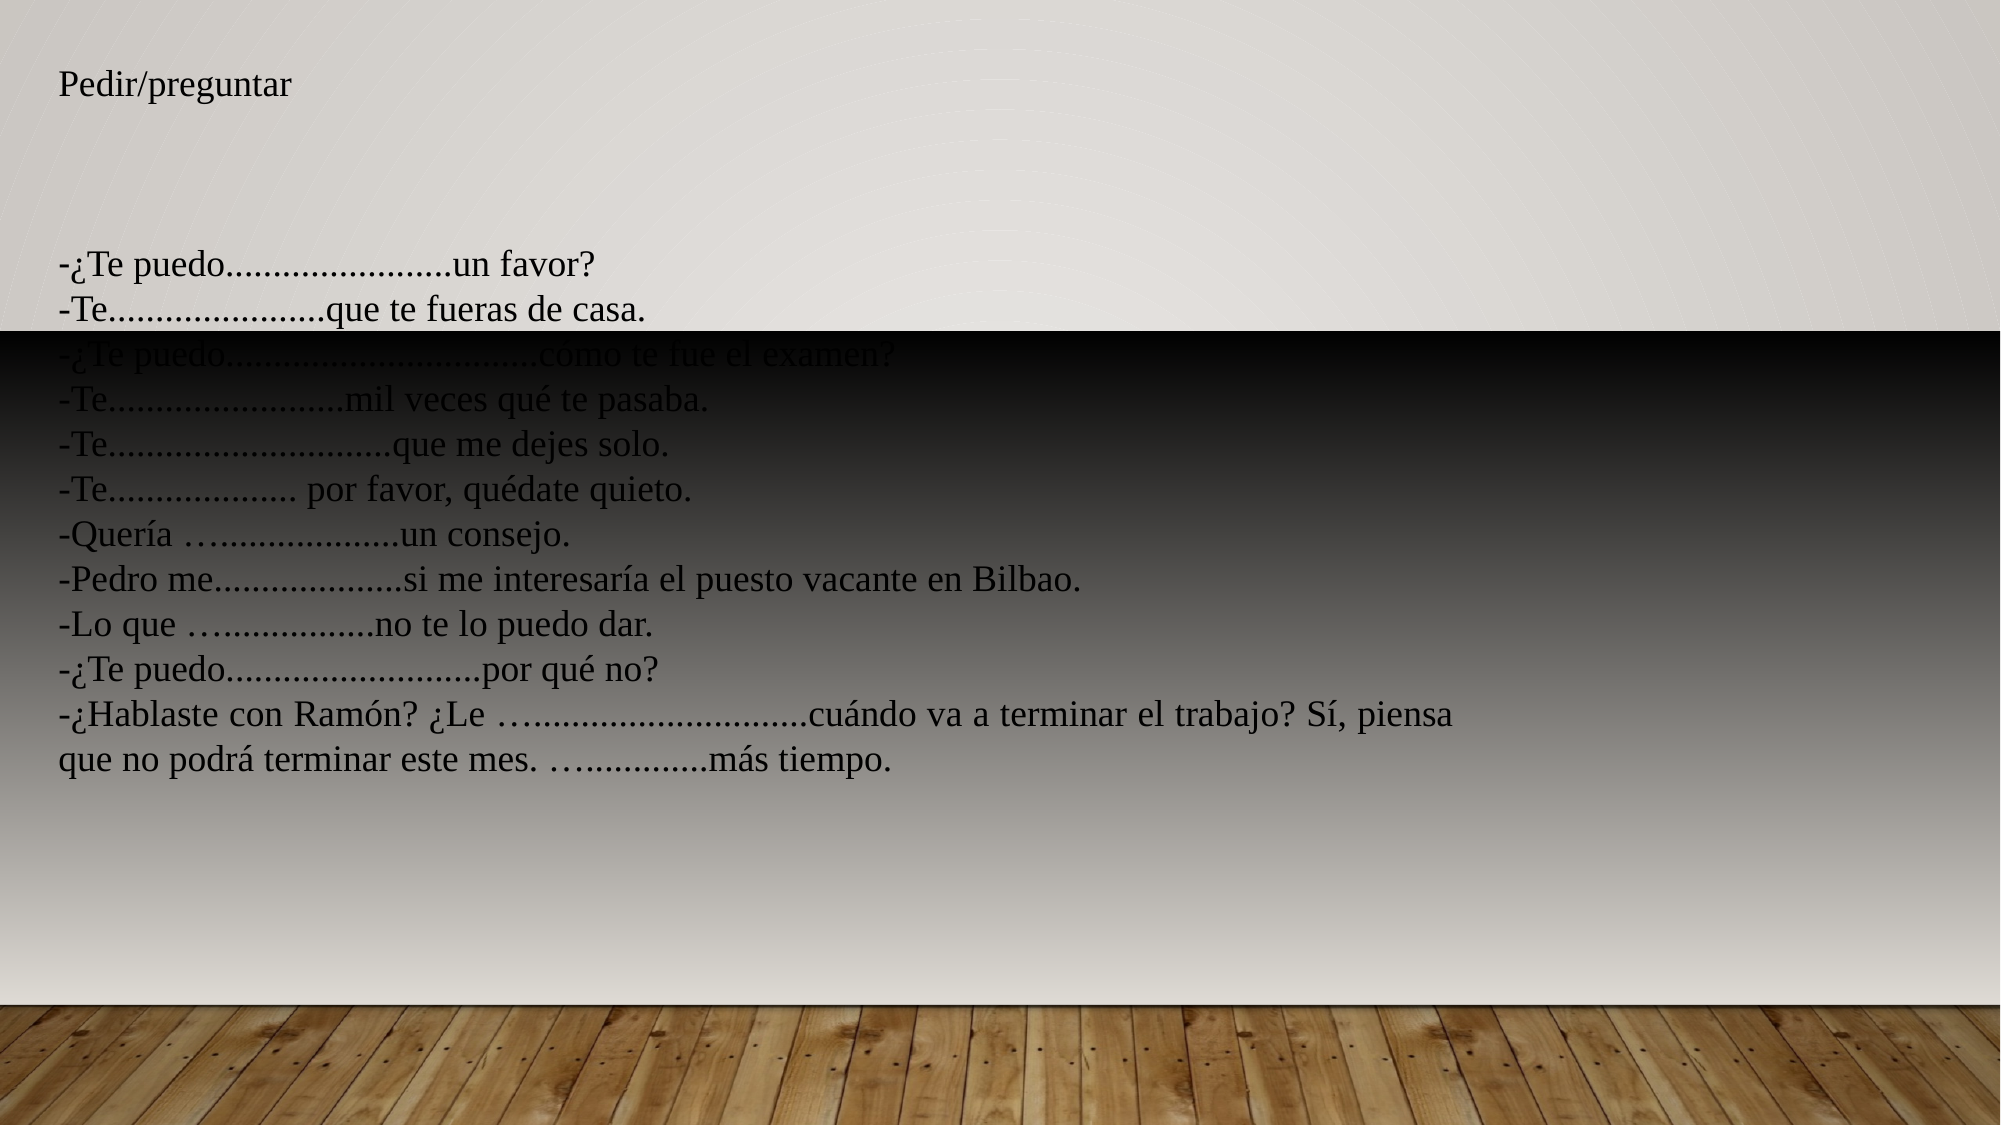

Pedir/preguntar
-¿Te puedo........................un favor?
-Te.......................que te fueras de casa.
-¿Te puedo.................................cómo te fue el examen?
-Te.........................mil veces qué te pasaba.
-Te..............................que me dejes solo.
-Te.................... por favor, quédate quieto.
-Quería …...................un consejo.
-Pedro me....................si me interesaría el puesto vacante en Bilbao.
-Lo que …................no te lo puedo dar.
-¿Te puedo...........................por qué no?
-¿Hablaste con Ramón? ¿Le ….............................cuándo va a terminar el trabajo? Sí, piensa que no podrá terminar este mes. ….............más tiempo.